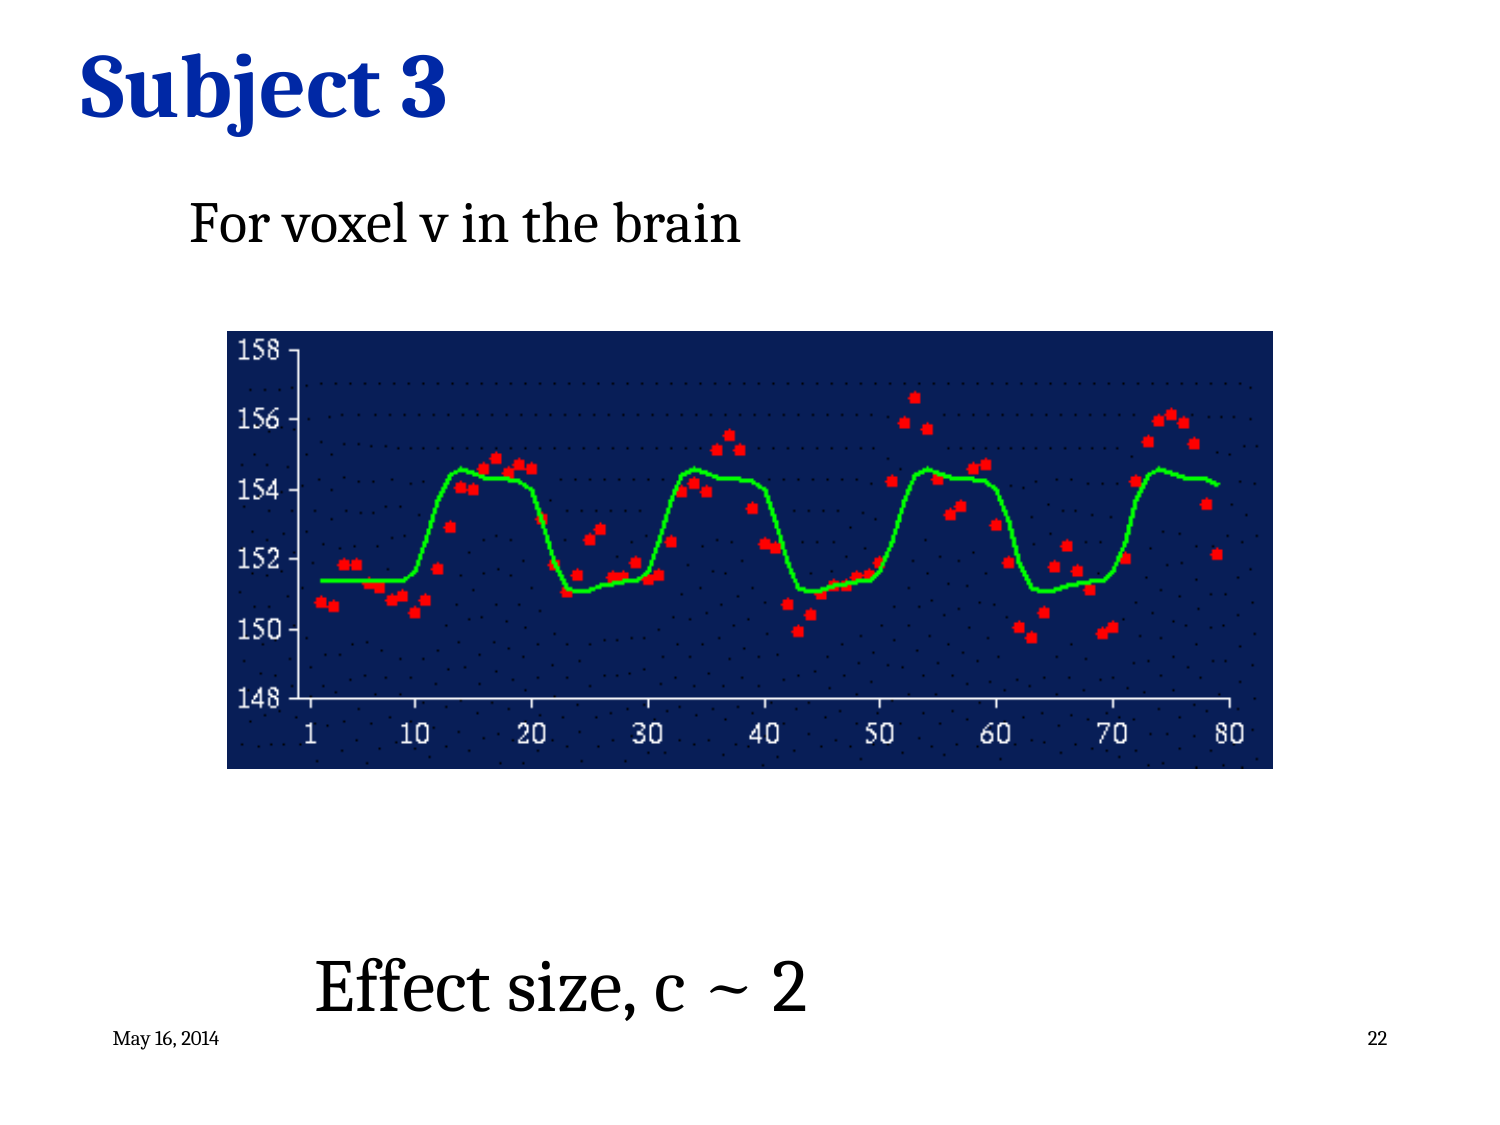

Subject 3
For voxel v in the brain
Effect size, c ~ 2
May 16, 2014